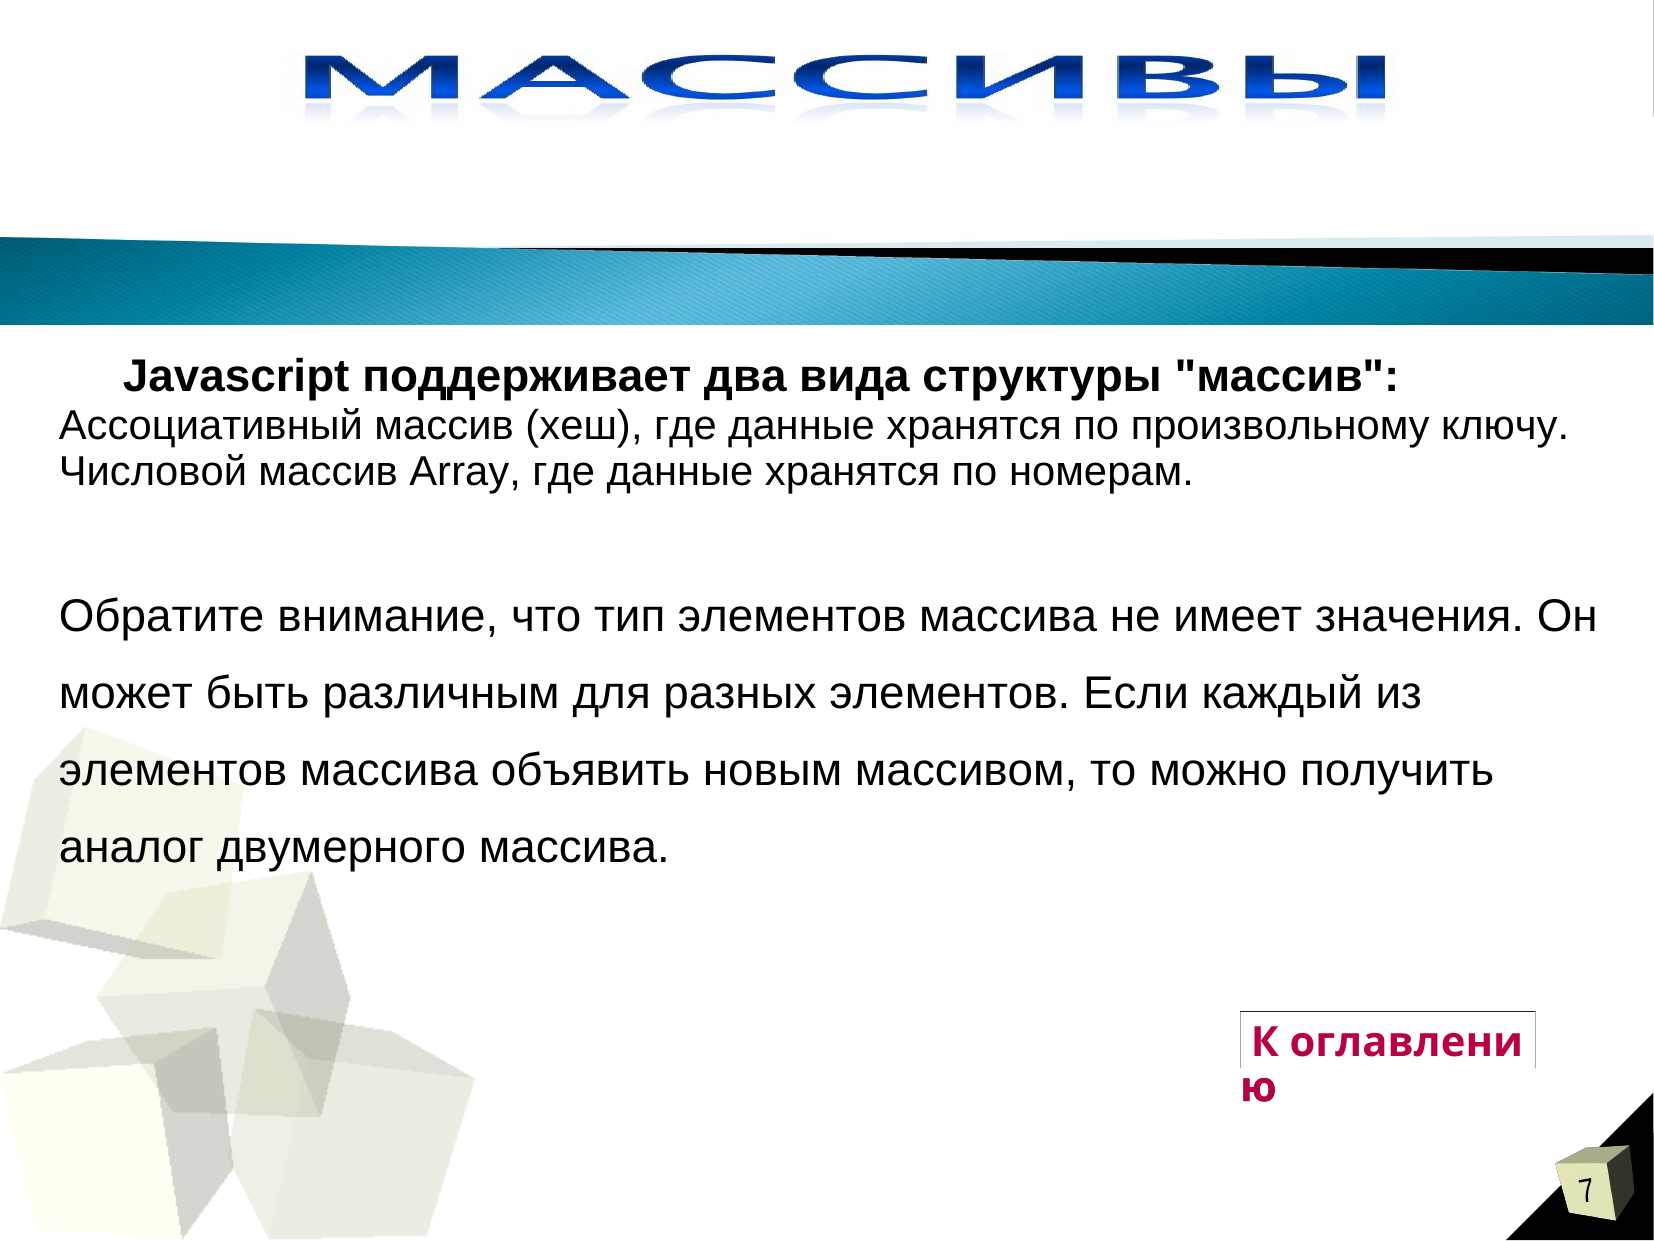

#
 Javascript поддерживает два вида структуры "массив":
Ассоциативный массив (хеш), где данные хранятся по произвольному ключу.
Числовой массив Array, где данные хранятся по номерам.
Обратите внимание, что тип элементов массива не имеет значения. Он может быть различным для разных элементов. Если каждый из элементов массива объявить новым массивом, то можно получить аналог двумерного массива.
 К оглавлению